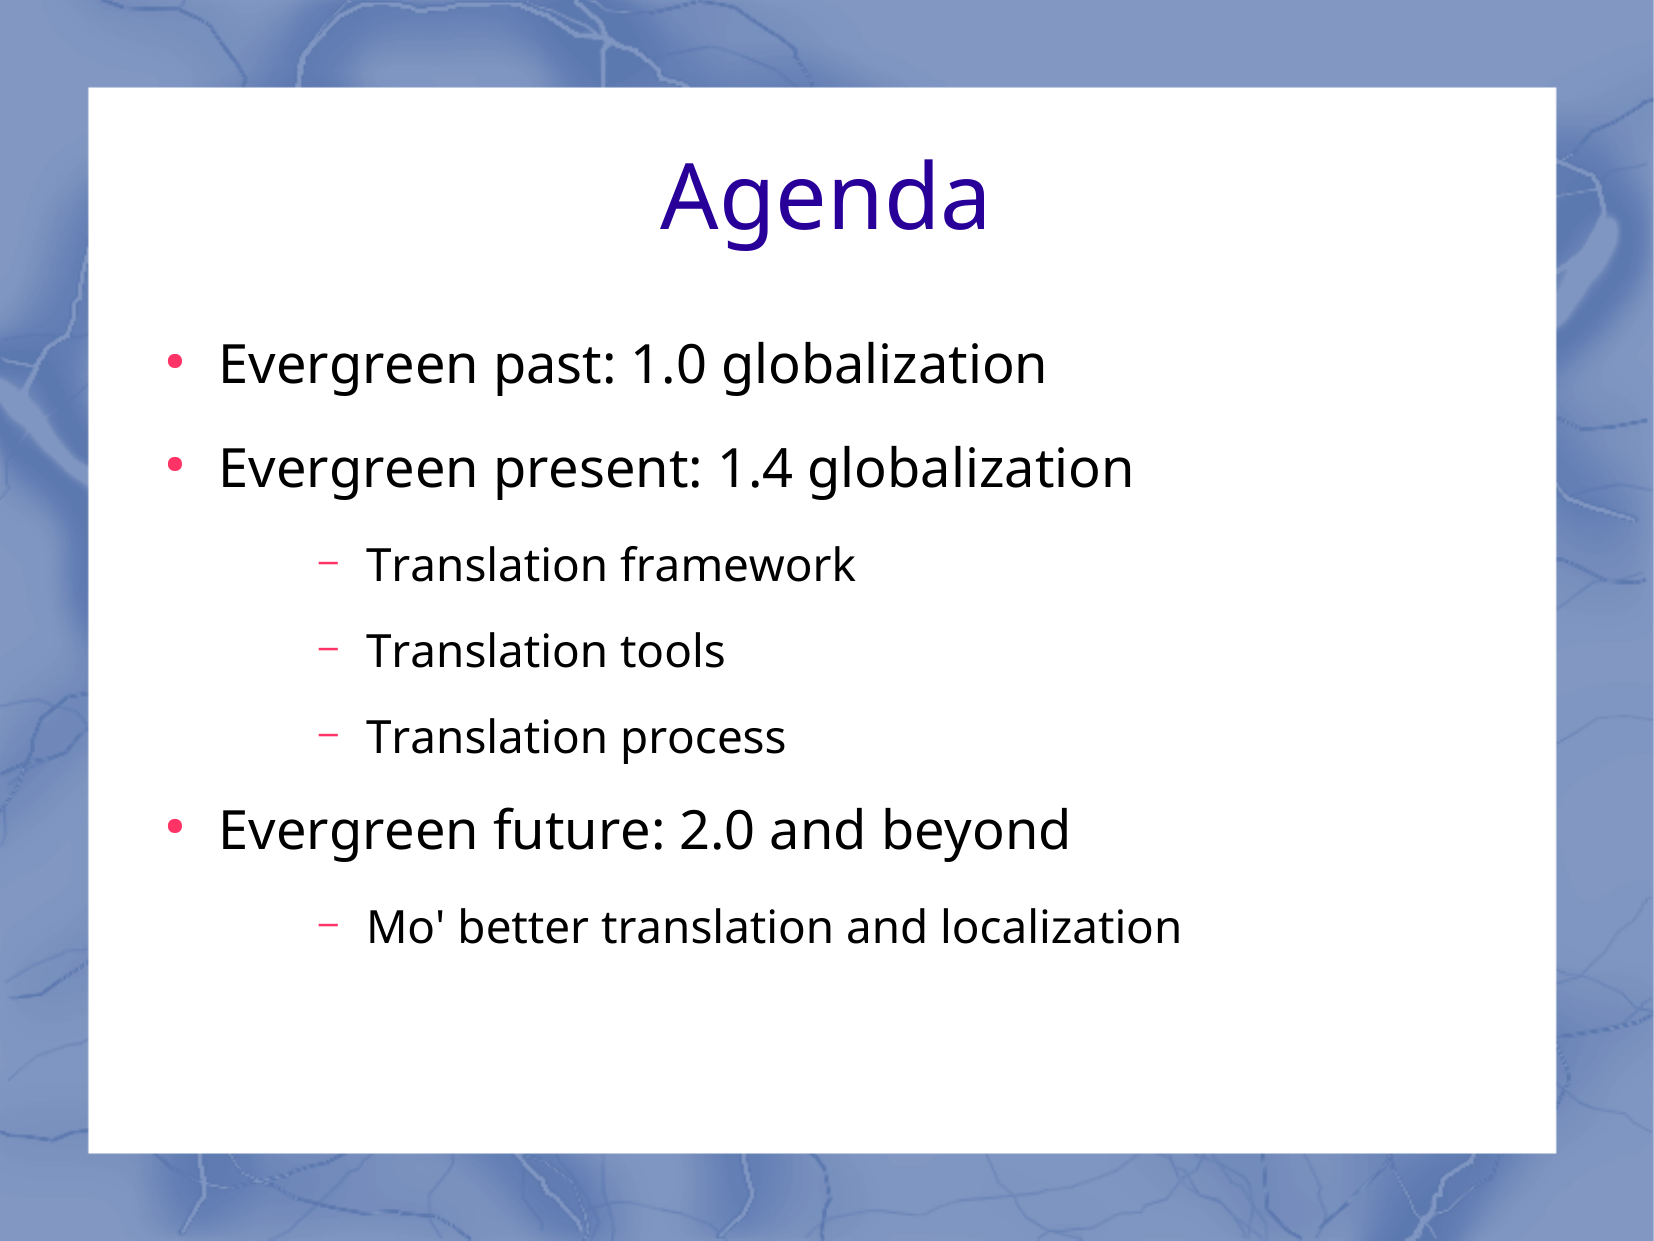

# Agenda
Evergreen past: 1.0 globalization
Evergreen present: 1.4 globalization
Translation framework
Translation tools
Translation process
Evergreen future: 2.0 and beyond
Mo' better translation and localization